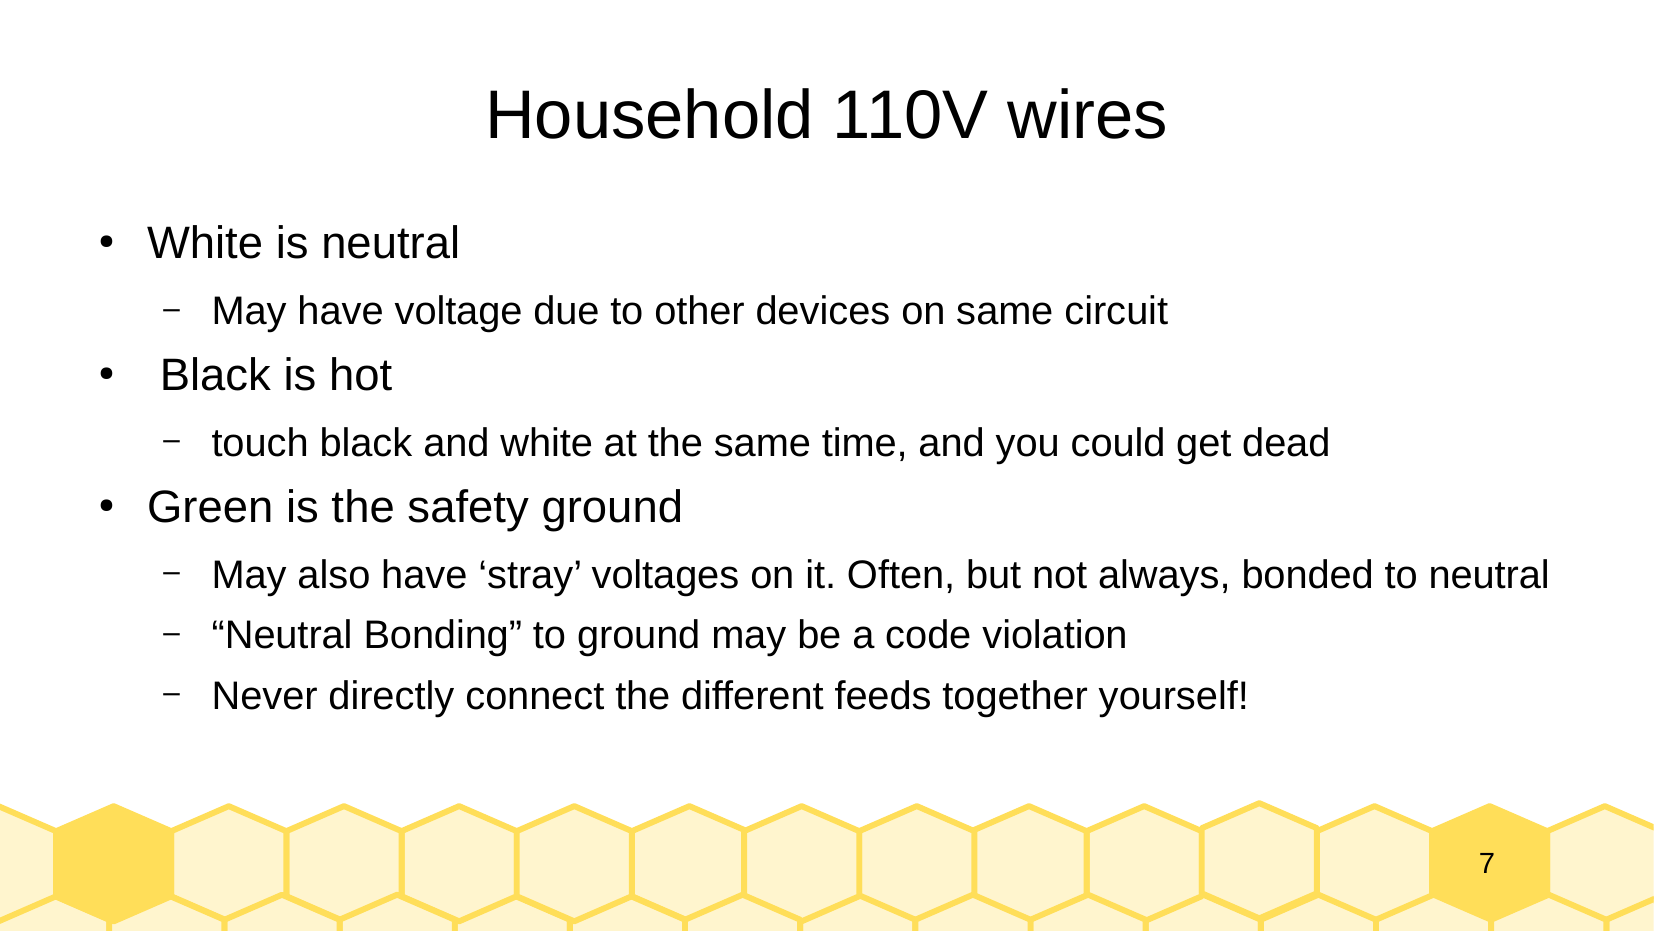

# Household 110V wires
White is neutral
May have voltage due to other devices on same circuit
 Black is hot
touch black and white at the same time, and you could get dead
Green is the safety ground
May also have ‘stray’ voltages on it. Often, but not always, bonded to neutral
“Neutral Bonding” to ground may be a code violation
Never directly connect the different feeds together yourself!